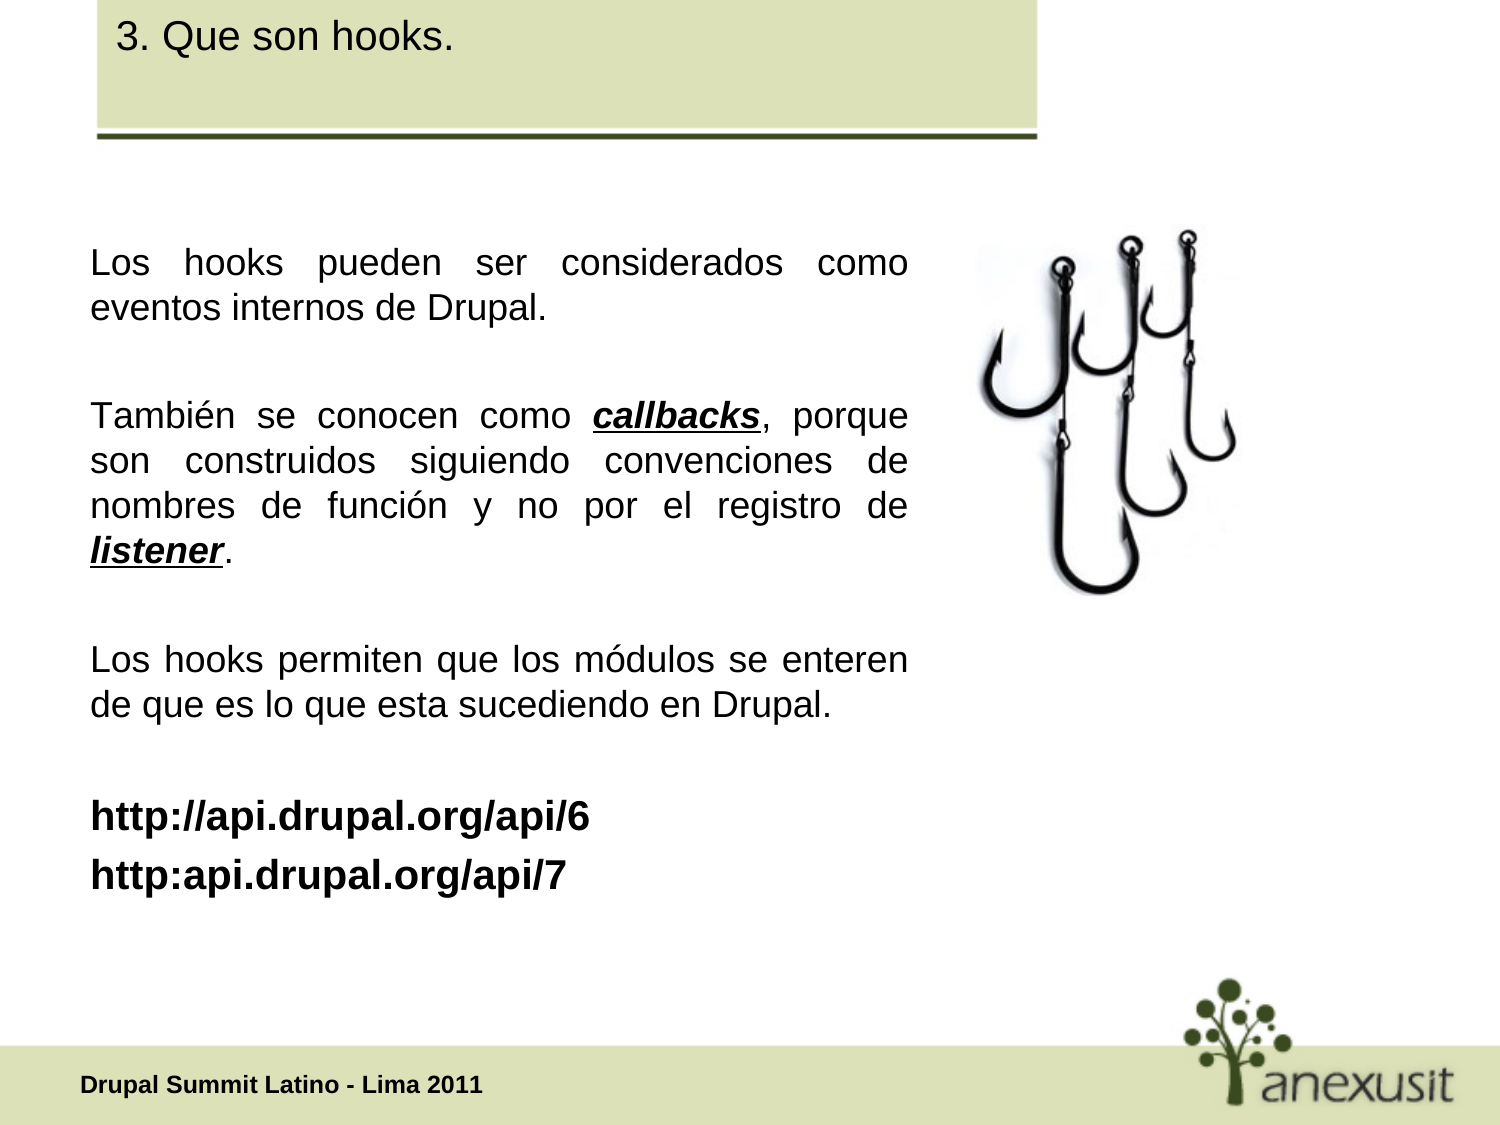

3. Que son hooks.
Los hooks pueden ser considerados como eventos internos de Drupal.
También se conocen como callbacks, porque son construidos siguiendo convenciones de nombres de función y no por el registro de listener.
Los hooks permiten que los módulos se enteren de que es lo que esta sucediendo en Drupal.
http://api.drupal.org/api/6
http:api.drupal.org/api/7
Drupal Summit Latino - Lima 2011